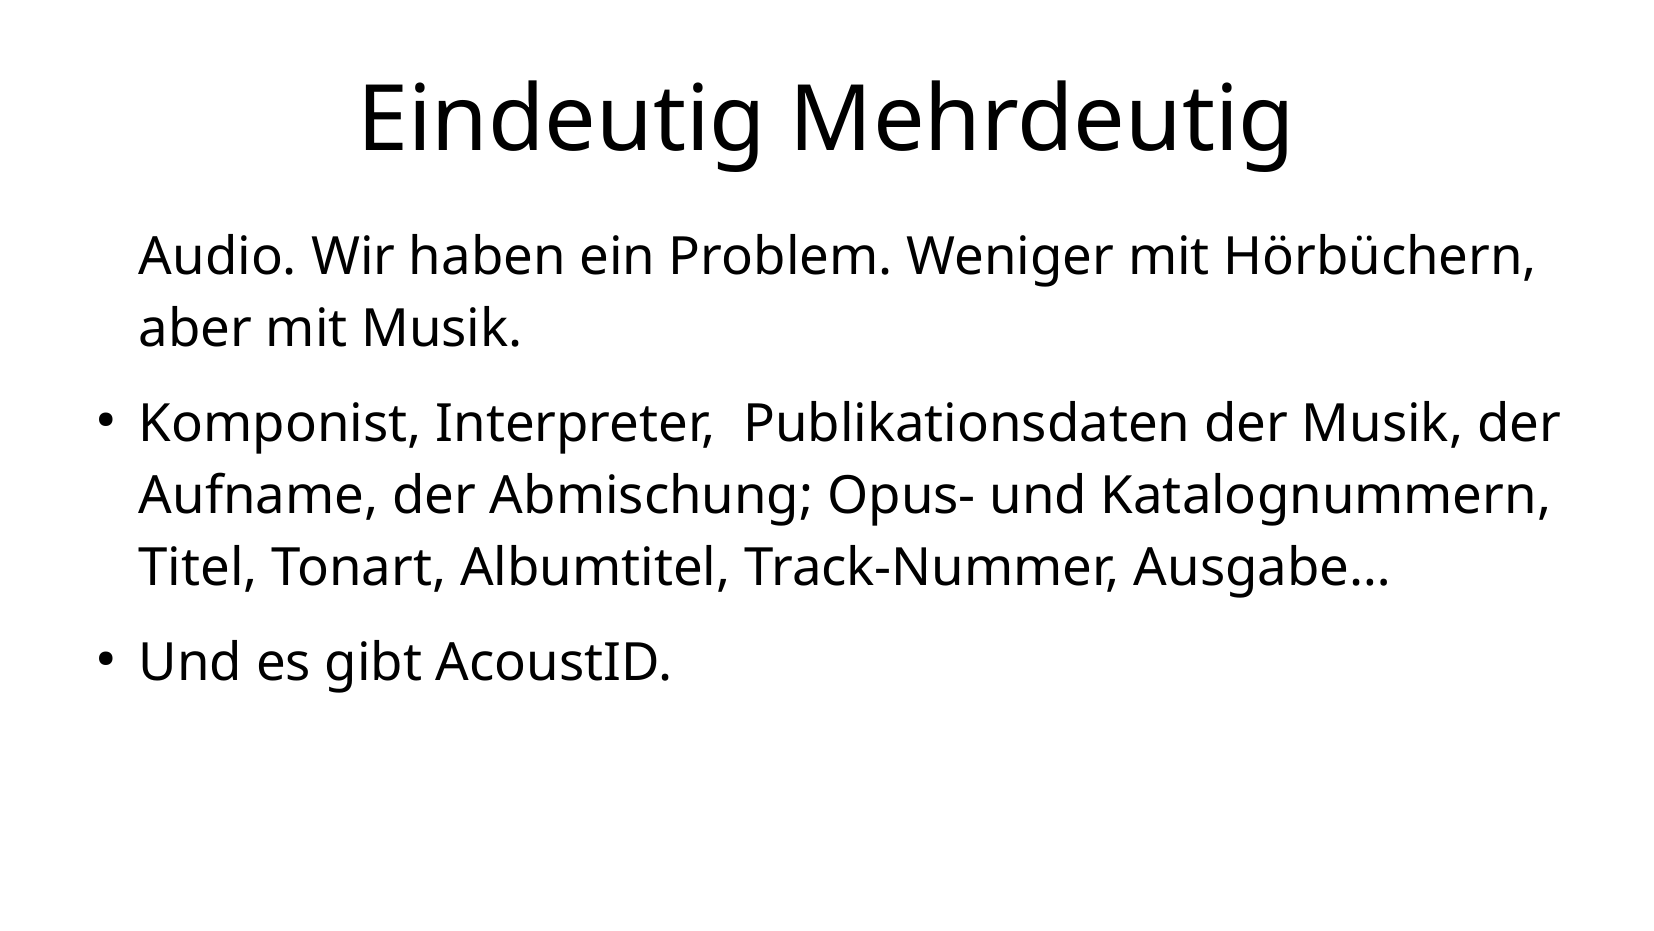

# Eindeutig Mehrdeutig
Audio. Wir haben ein Problem. Weniger mit Hörbüchern, aber mit Musik.
Komponist, Interpreter, Publikationsdaten der Musik, der Aufname, der Abmischung; Opus- und Katalognummern, Titel, Tonart, Albumtitel, Track-Nummer, Ausgabe…
Und es gibt AcoustID.